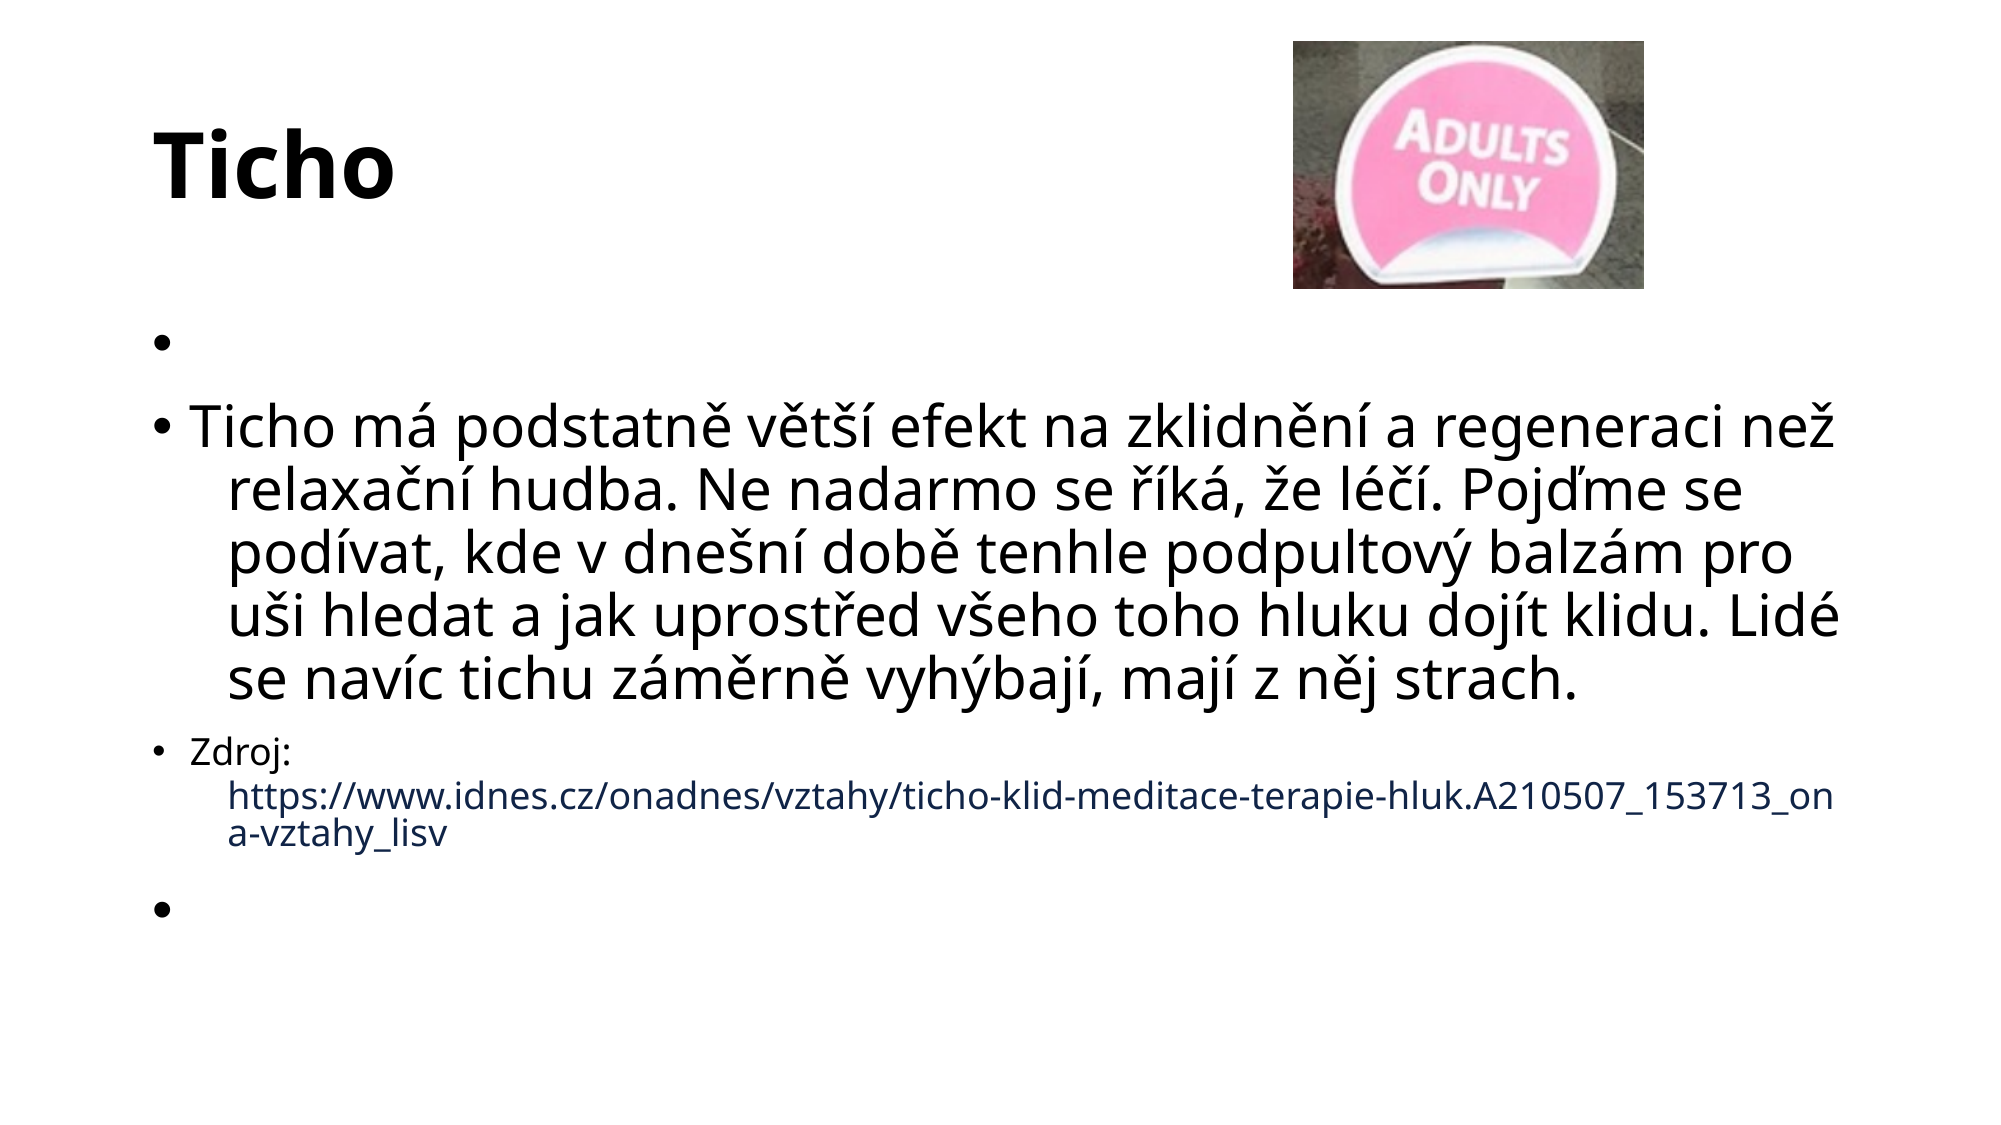

# Ticho
Ticho má podstatně větší efekt na zklidnění a regeneraci než relaxační hudba. Ne nadarmo se říká, že léčí. Pojďme se podívat, kde v dnešní době tenhle podpultový balzám pro uši hledat a jak uprostřed všeho toho hluku dojít klidu. Lidé se navíc tichu záměrně vyhýbají, mají z něj strach.
Zdroj: https://www.idnes.cz/onadnes/vztahy/ticho-klid-meditace-terapie-hluk.A210507_153713_ona-vztahy_lisv